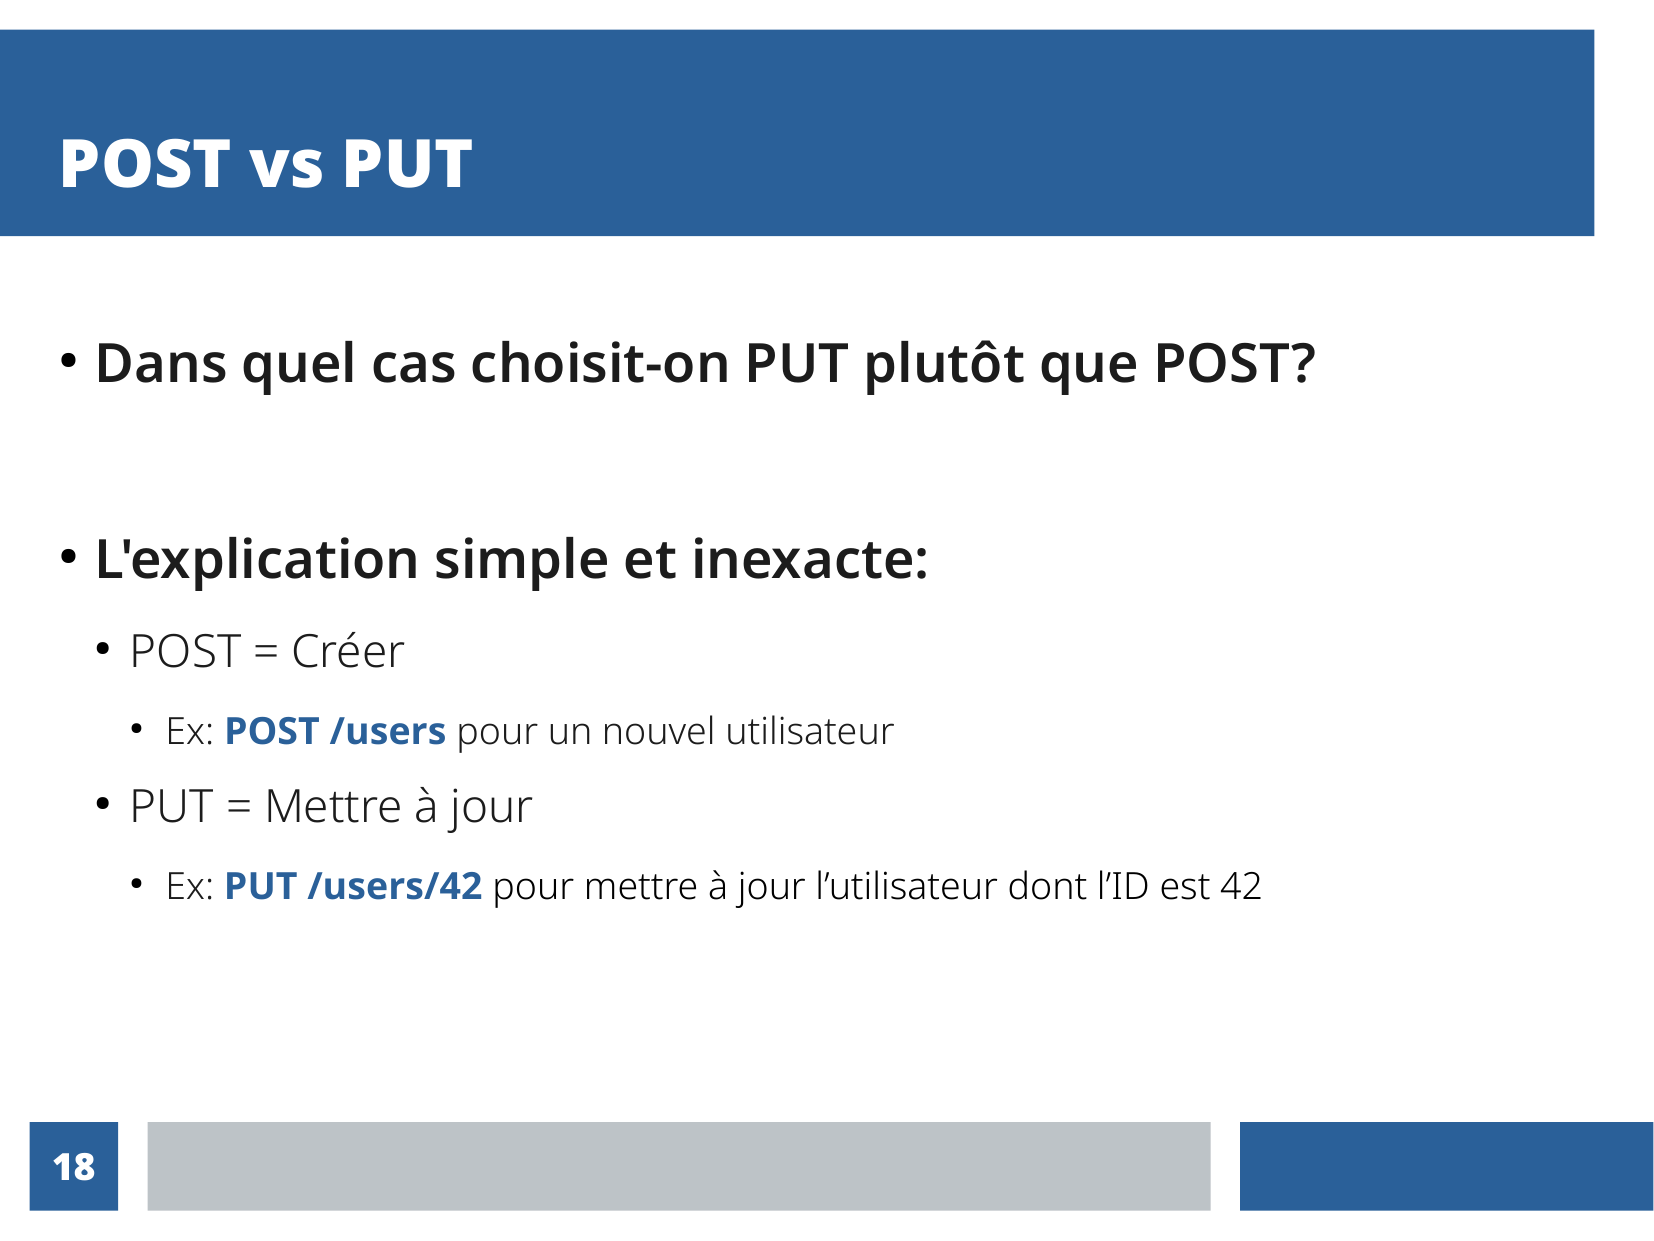

# POST vs PUT
Dans quel cas choisit-on PUT plutôt que POST?
L'explication simple et inexacte:
POST = Créer
Ex: POST /users pour un nouvel utilisateur
PUT = Mettre à jour
Ex: PUT /users/42 pour mettre à jour l’utilisateur dont l’ID est 42
18